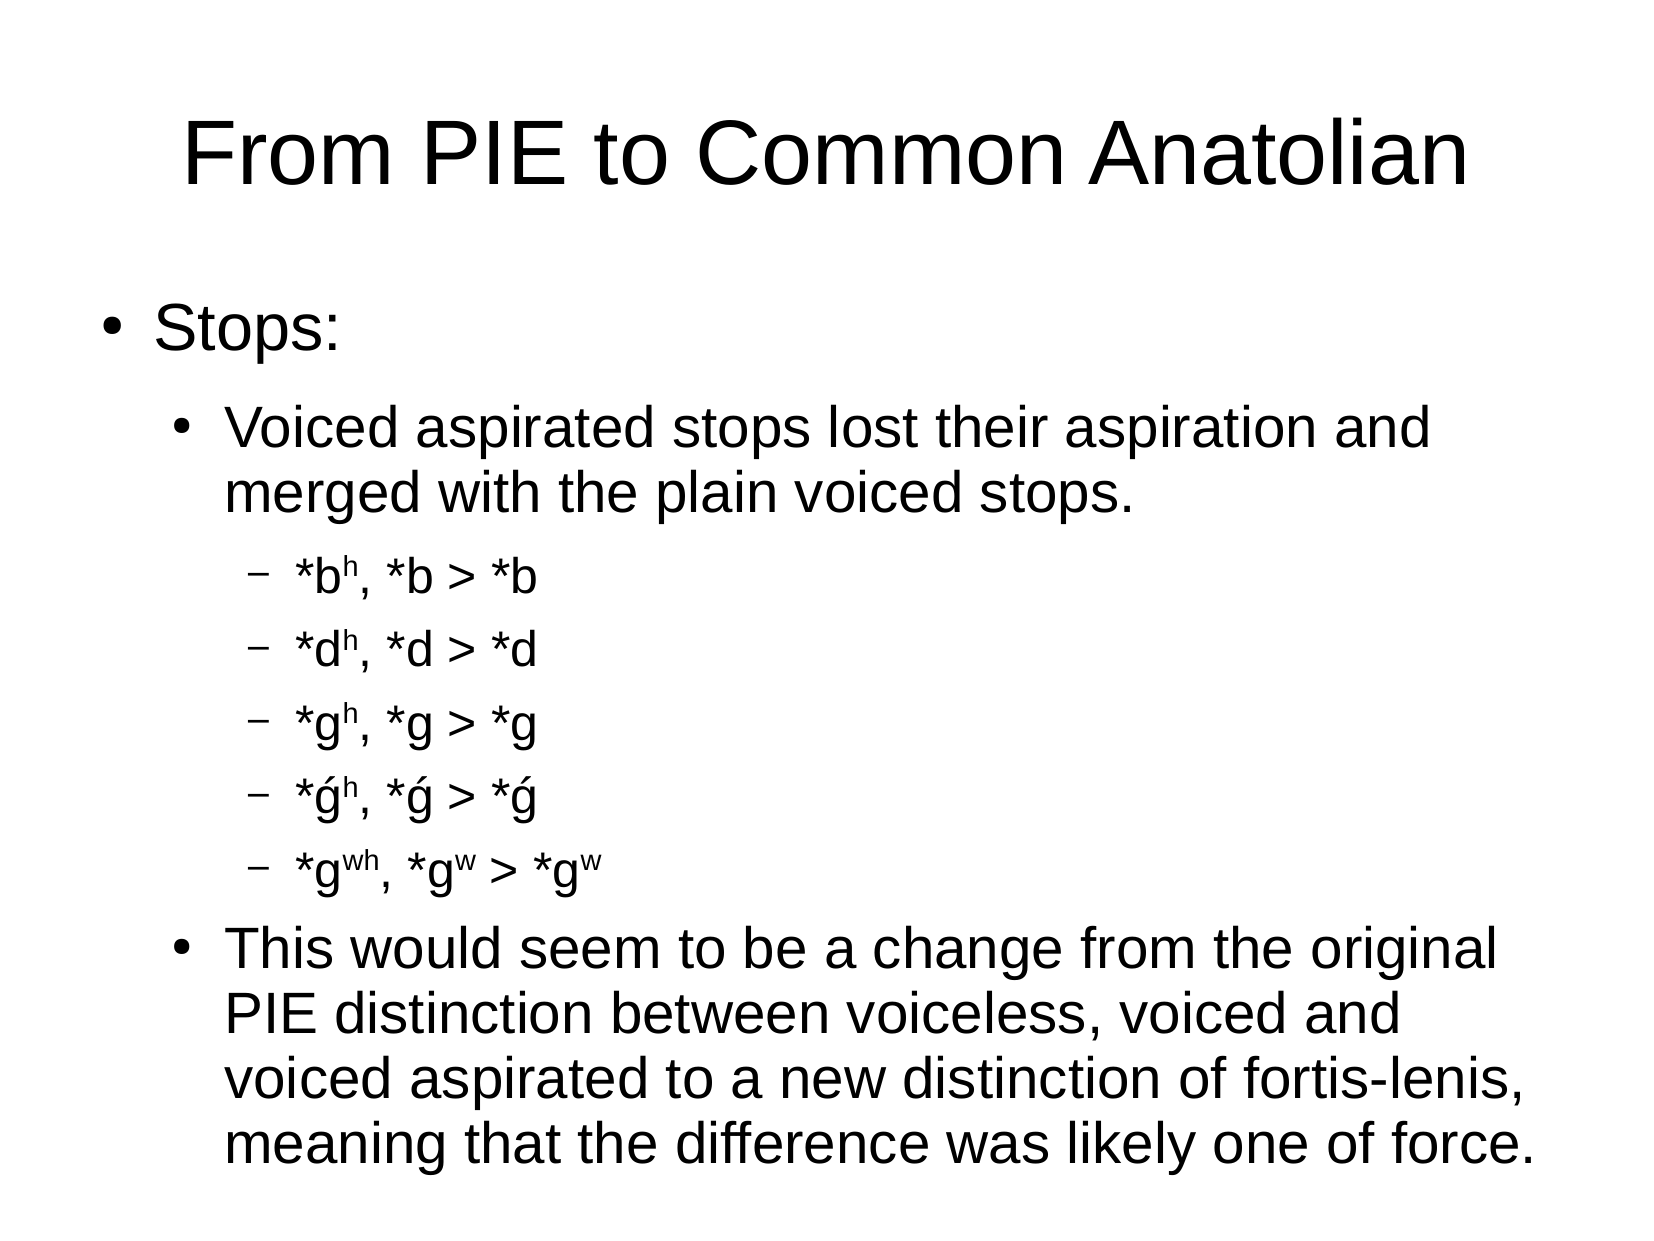

# From PIE to Common Anatolian
Stops:
Voiced aspirated stops lost their aspiration and merged with the plain voiced stops.
*bh, *b > *b
*dh, *d > *d
*gh, *g > *g
*ǵh, *ǵ > *ǵ
*gwh, *gw > *gw
This would seem to be a change from the original PIE distinction between voiceless, voiced and voiced aspirated to a new distinction of fortis-lenis, meaning that the difference was likely one of force.